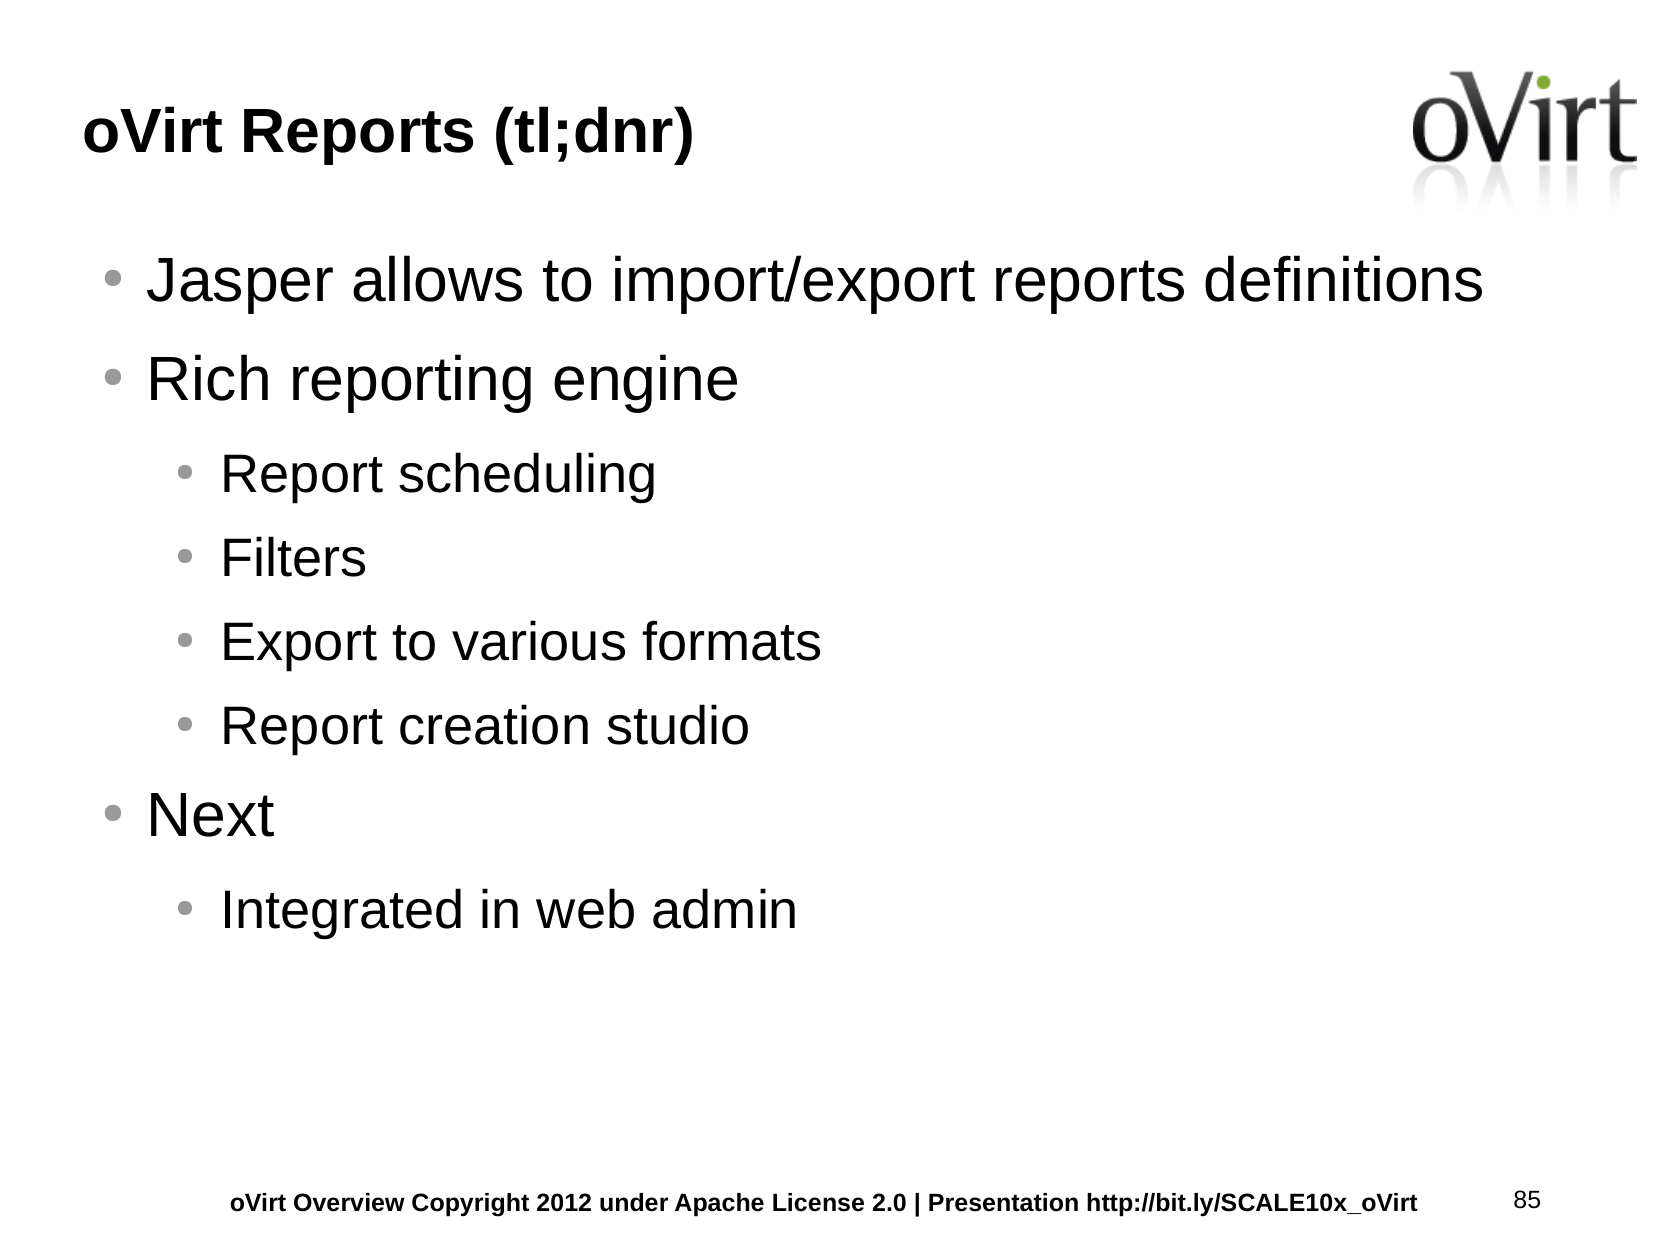

# oVirt Reports (tl;dnr)
Jasper allows to import/export reports definitions
Rich reporting engine
Report scheduling
Filters
Export to various formats
Report creation studio
Next
Integrated in web admin